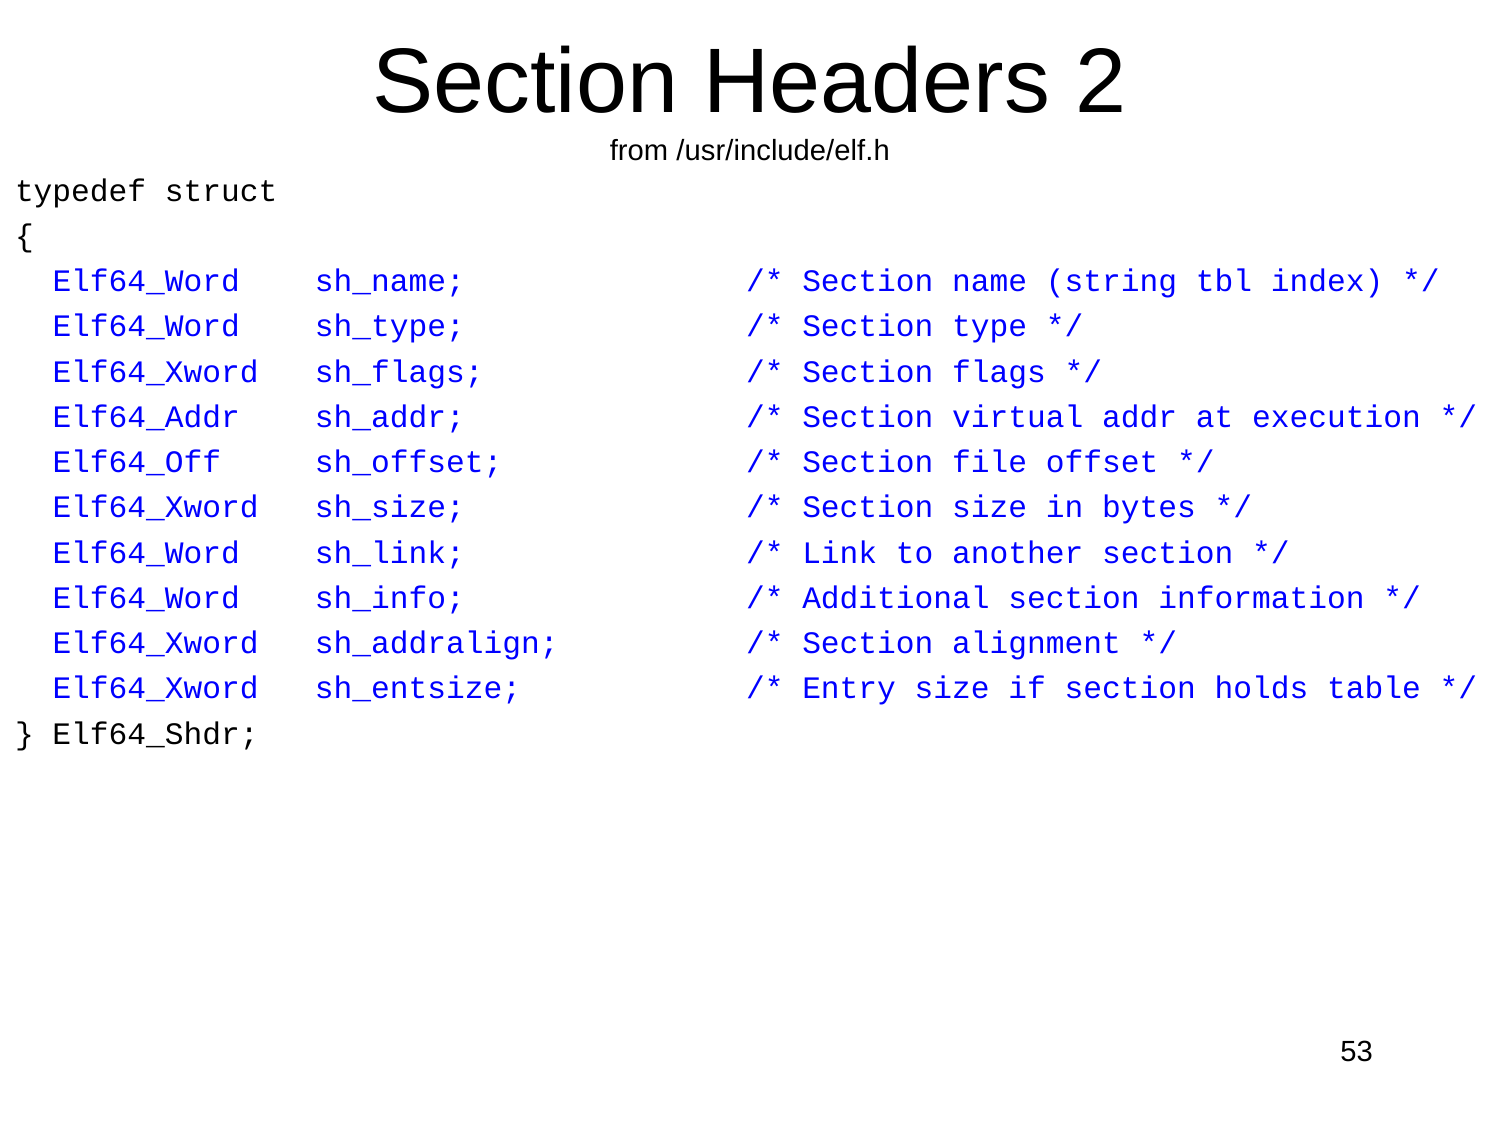

# Section Headers 2 from /usr/include/elf.h
typedef struct
{
 Elf64_Word sh_name; /* Section name (string tbl index) */
 Elf64_Word sh_type; /* Section type */
 Elf64_Xword sh_flags; /* Section flags */
 Elf64_Addr sh_addr; /* Section virtual addr at execution */
 Elf64_Off sh_offset; /* Section file offset */
 Elf64_Xword sh_size; /* Section size in bytes */
 Elf64_Word sh_link; /* Link to another section */
 Elf64_Word sh_info; /* Additional section information */
 Elf64_Xword sh_addralign; /* Section alignment */
 Elf64_Xword sh_entsize; /* Entry size if section holds table */
} Elf64_Shdr;